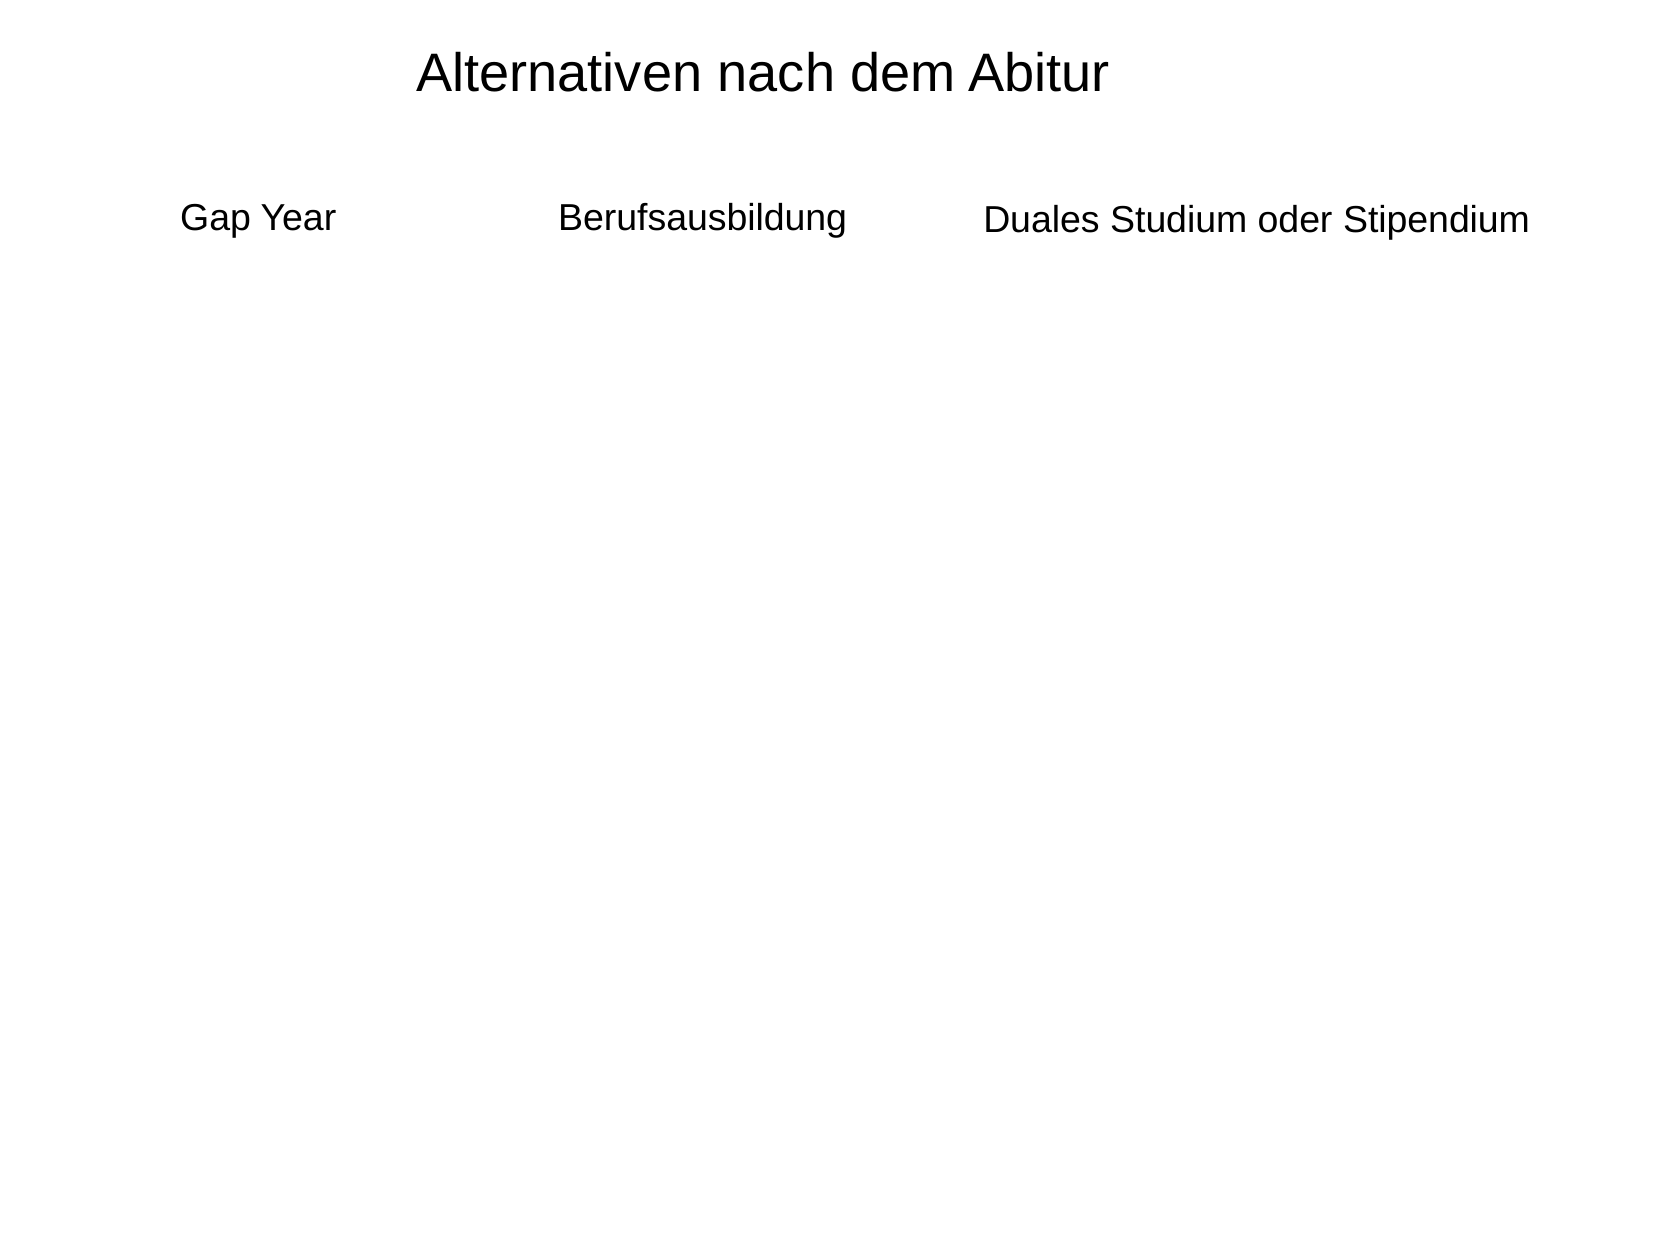

Alternativen nach dem Abitur
Gap Year
Berufsausbildung
Duales Studium oder Stipendium